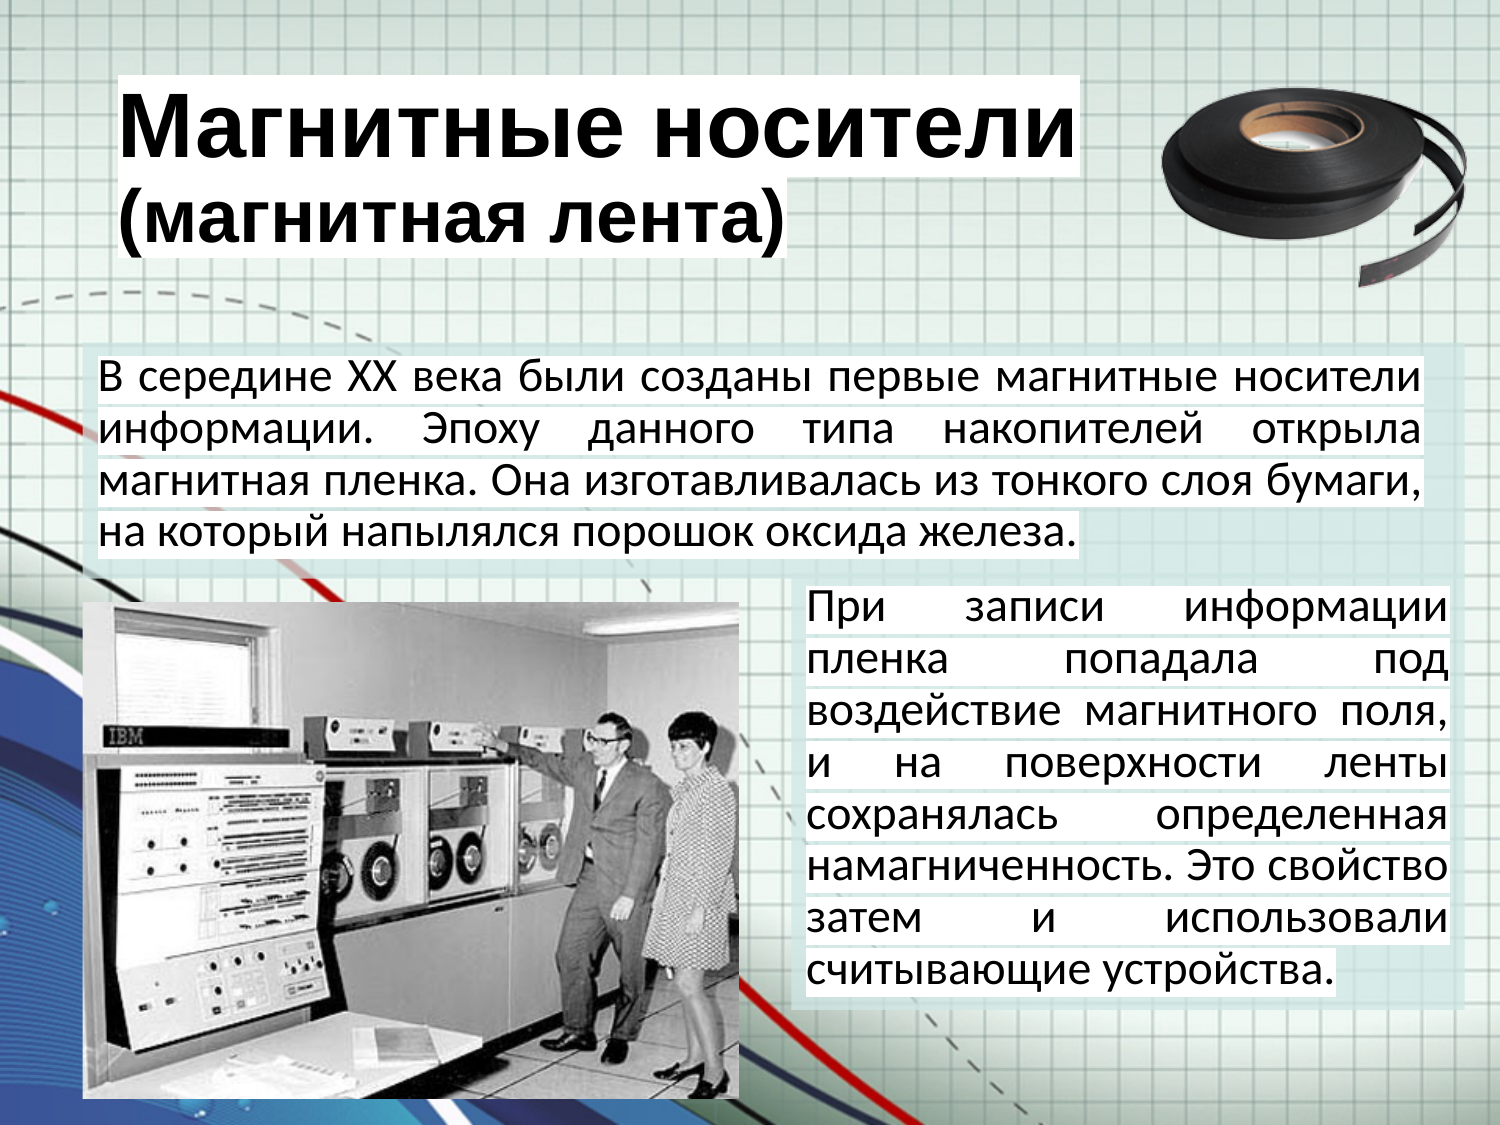

# Магнитные носители (магнитная лента)
В середине XX века были созданы первые магнитные носители информации. Эпоху данного типа накопителей открыла магнитная пленка. Она изготавливалась из тонкого слоя бумаги, на который напылялся порошок оксида железа.
При записи информации пленка попадала под воздействие магнитного поля, и на поверхности ленты сохранялась определенная намагниченность. Это свойство затем и использовали считывающие устройства.